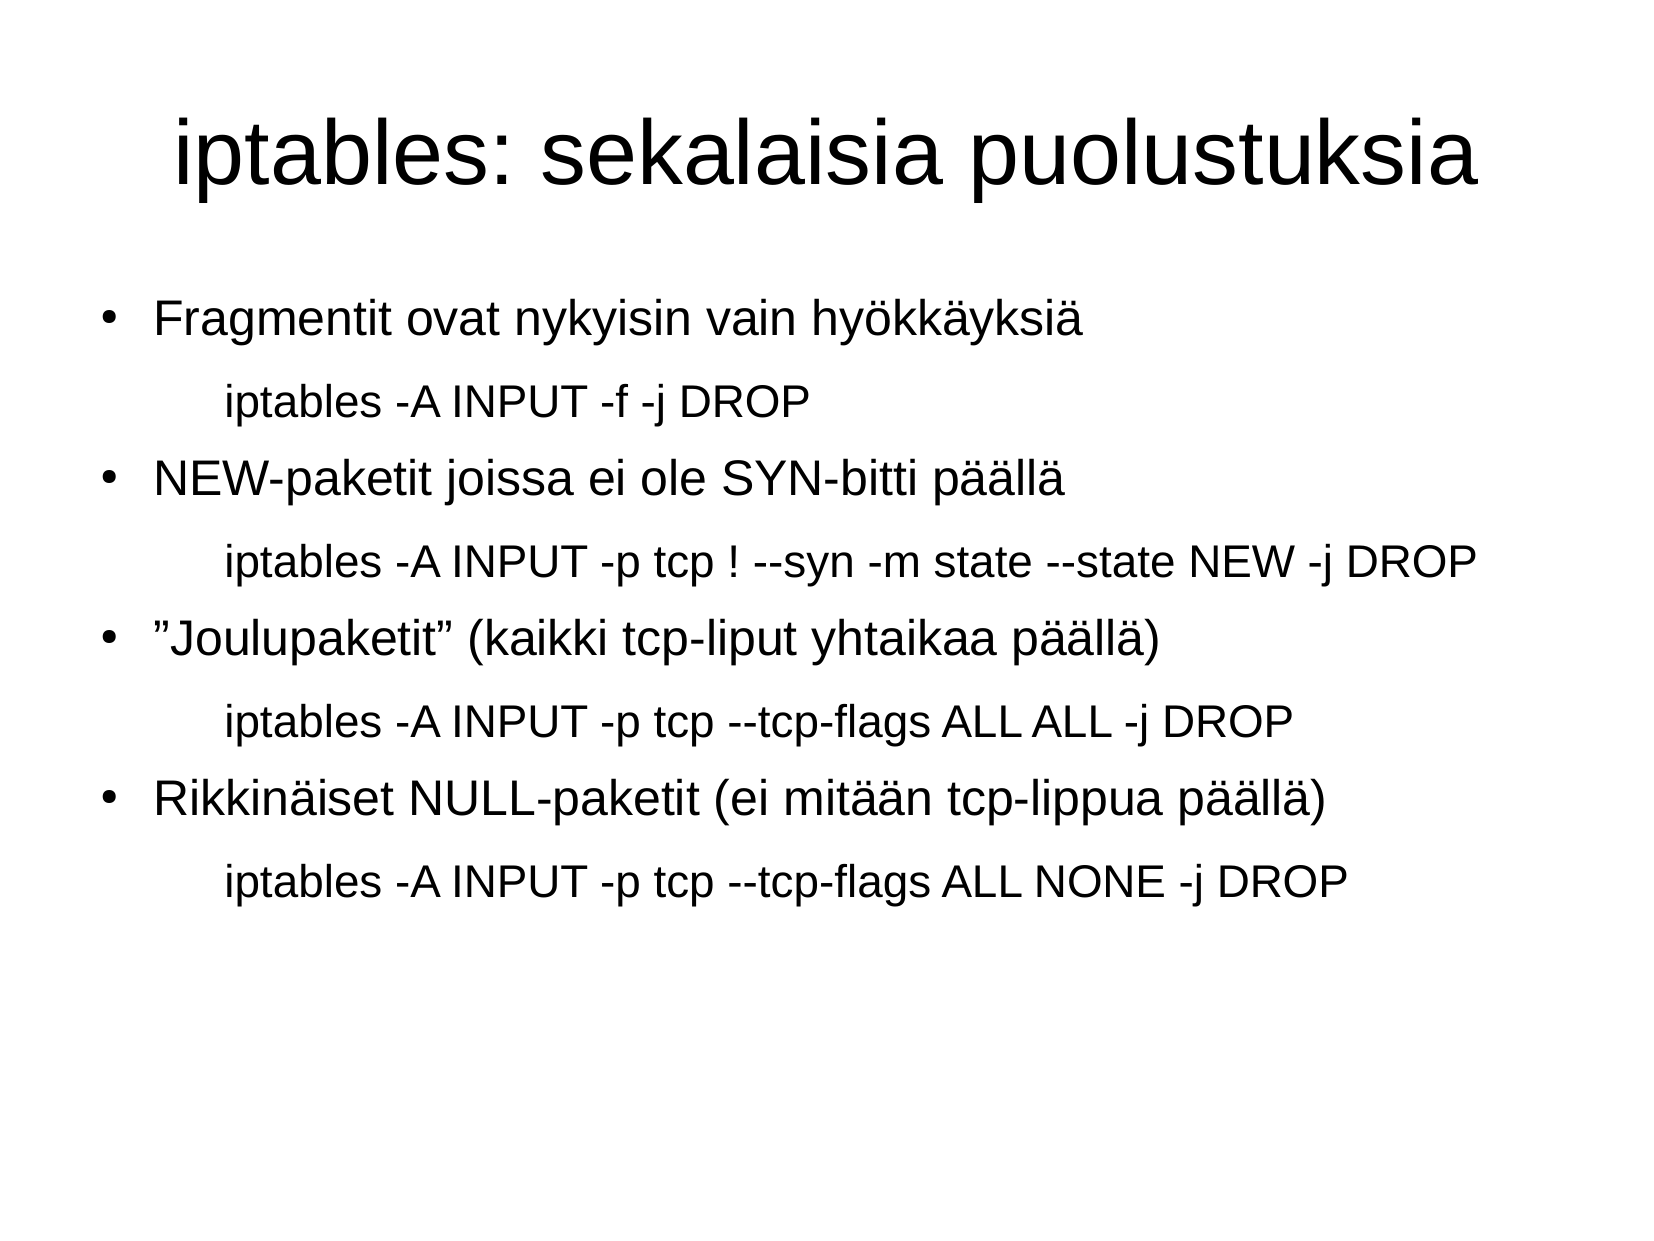

# iptables: sekalaisia puolustuksia
Fragmentit ovat nykyisin vain hyökkäyksiä
iptables -A INPUT -f -j DROP
NEW-paketit joissa ei ole SYN-bitti päällä
iptables -A INPUT -p tcp ! --syn -m state --state NEW -j DROP
”Joulupaketit” (kaikki tcp-liput yhtaikaa päällä)
iptables -A INPUT -p tcp --tcp-flags ALL ALL -j DROP
Rikkinäiset NULL-paketit (ei mitään tcp-lippua päällä)
iptables -A INPUT -p tcp --tcp-flags ALL NONE -j DROP